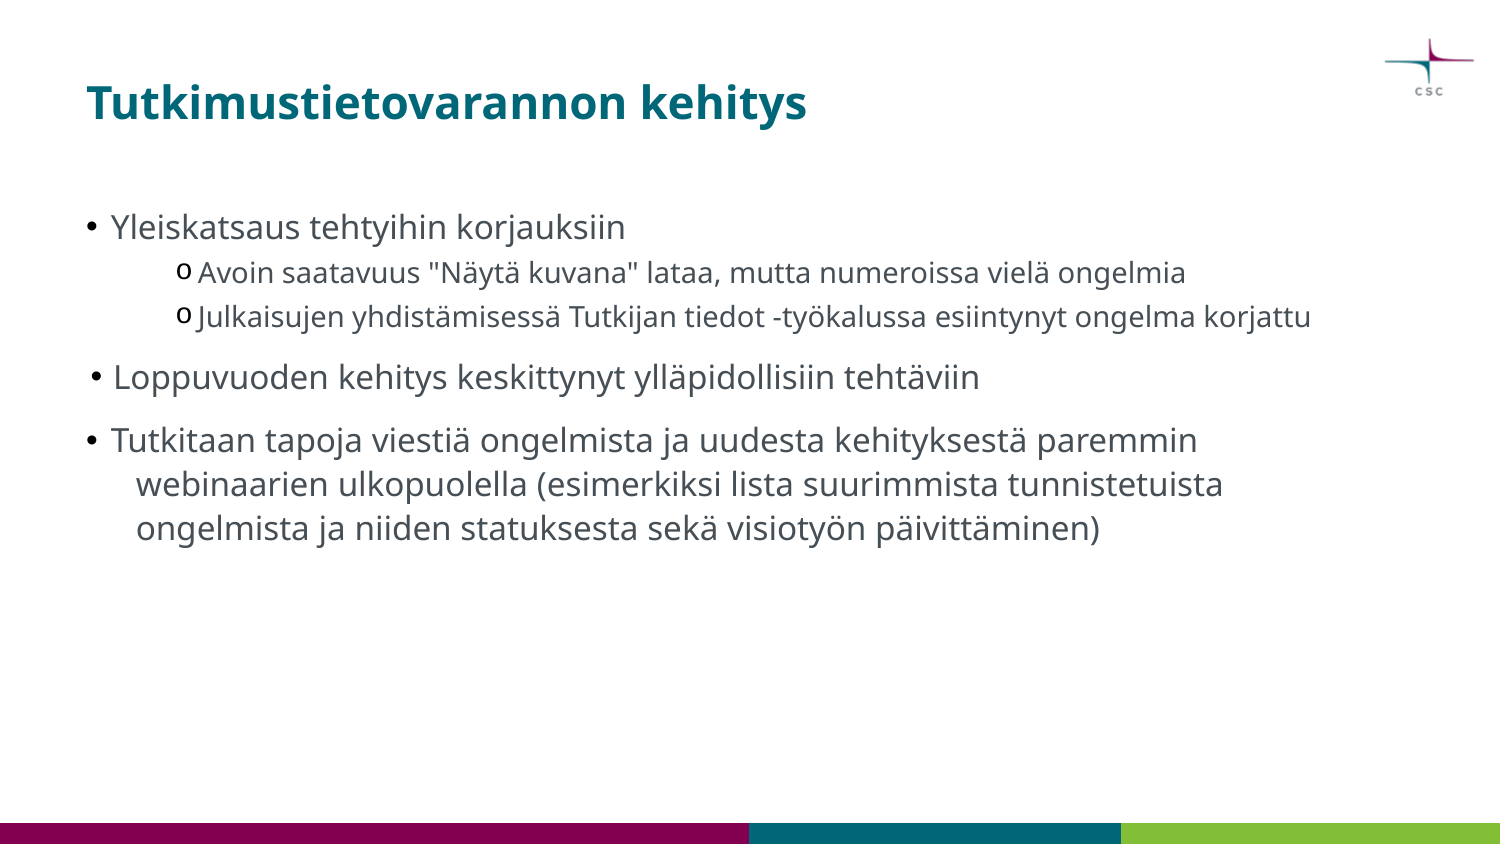

# Tutkimustietovarannon kehitys
Yleiskatsaus tehtyihin korjauksiin
Avoin saatavuus "Näytä kuvana" lataa, mutta numeroissa vielä ongelmia
Julkaisujen yhdistämisessä Tutkijan tiedot -työkalussa esiintynyt ongelma korjattu
Loppuvuoden kehitys keskittynyt ylläpidollisiin tehtäviin
Tutkitaan tapoja viestiä ongelmista ja uudesta kehityksestä paremmin webinaarien ulkopuolella (esimerkiksi lista suurimmista tunnistetuista ongelmista ja niiden statuksesta sekä visiotyön päivittäminen)